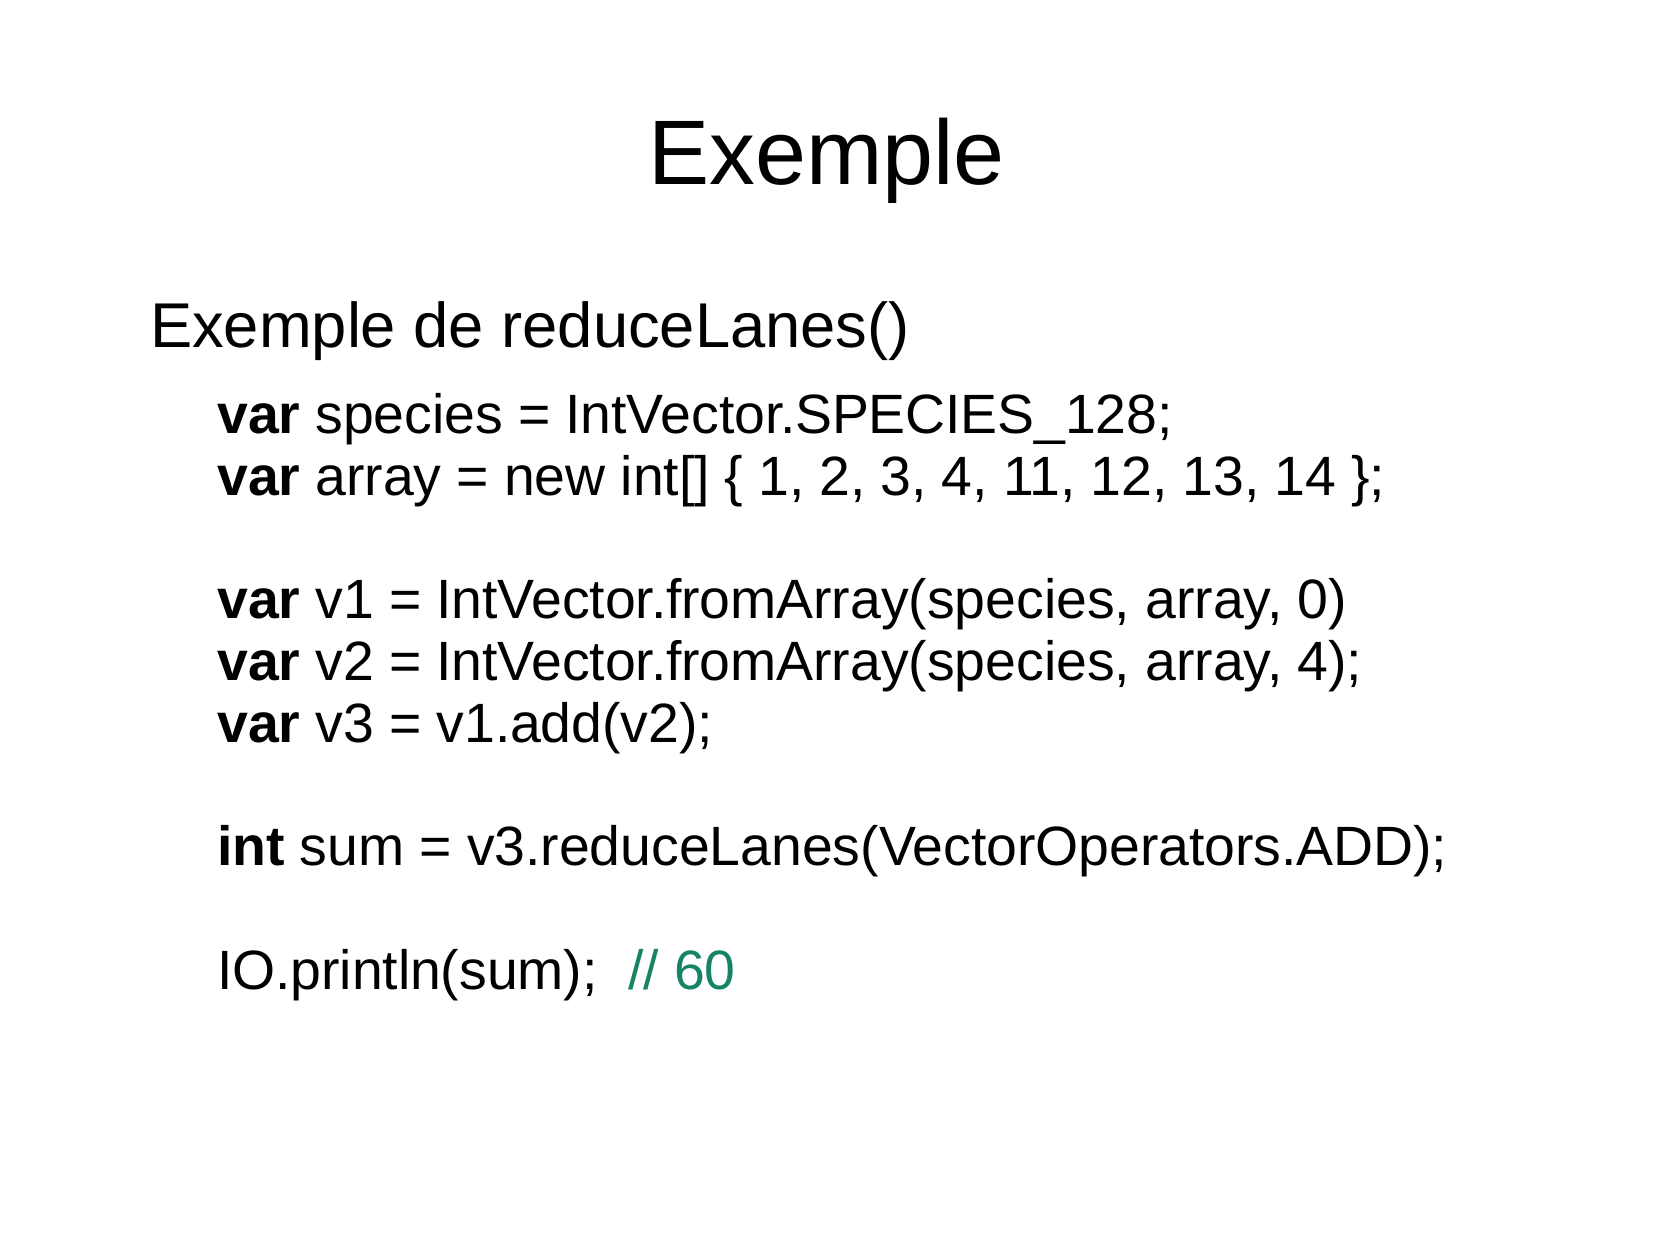

# Exemple
Exemple de reduceLanes()
var species = IntVector.SPECIES_128;
var array = new int[] { 1, 2, 3, 4, 11, 12, 13, 14 };
var v1 = IntVector.fromArray(species, array, 0)
var v2 = IntVector.fromArray(species, array, 4);
var v3 = v1.add(v2);
int sum = v3.reduceLanes(VectorOperators.ADD);
IO.println(sum); // 60